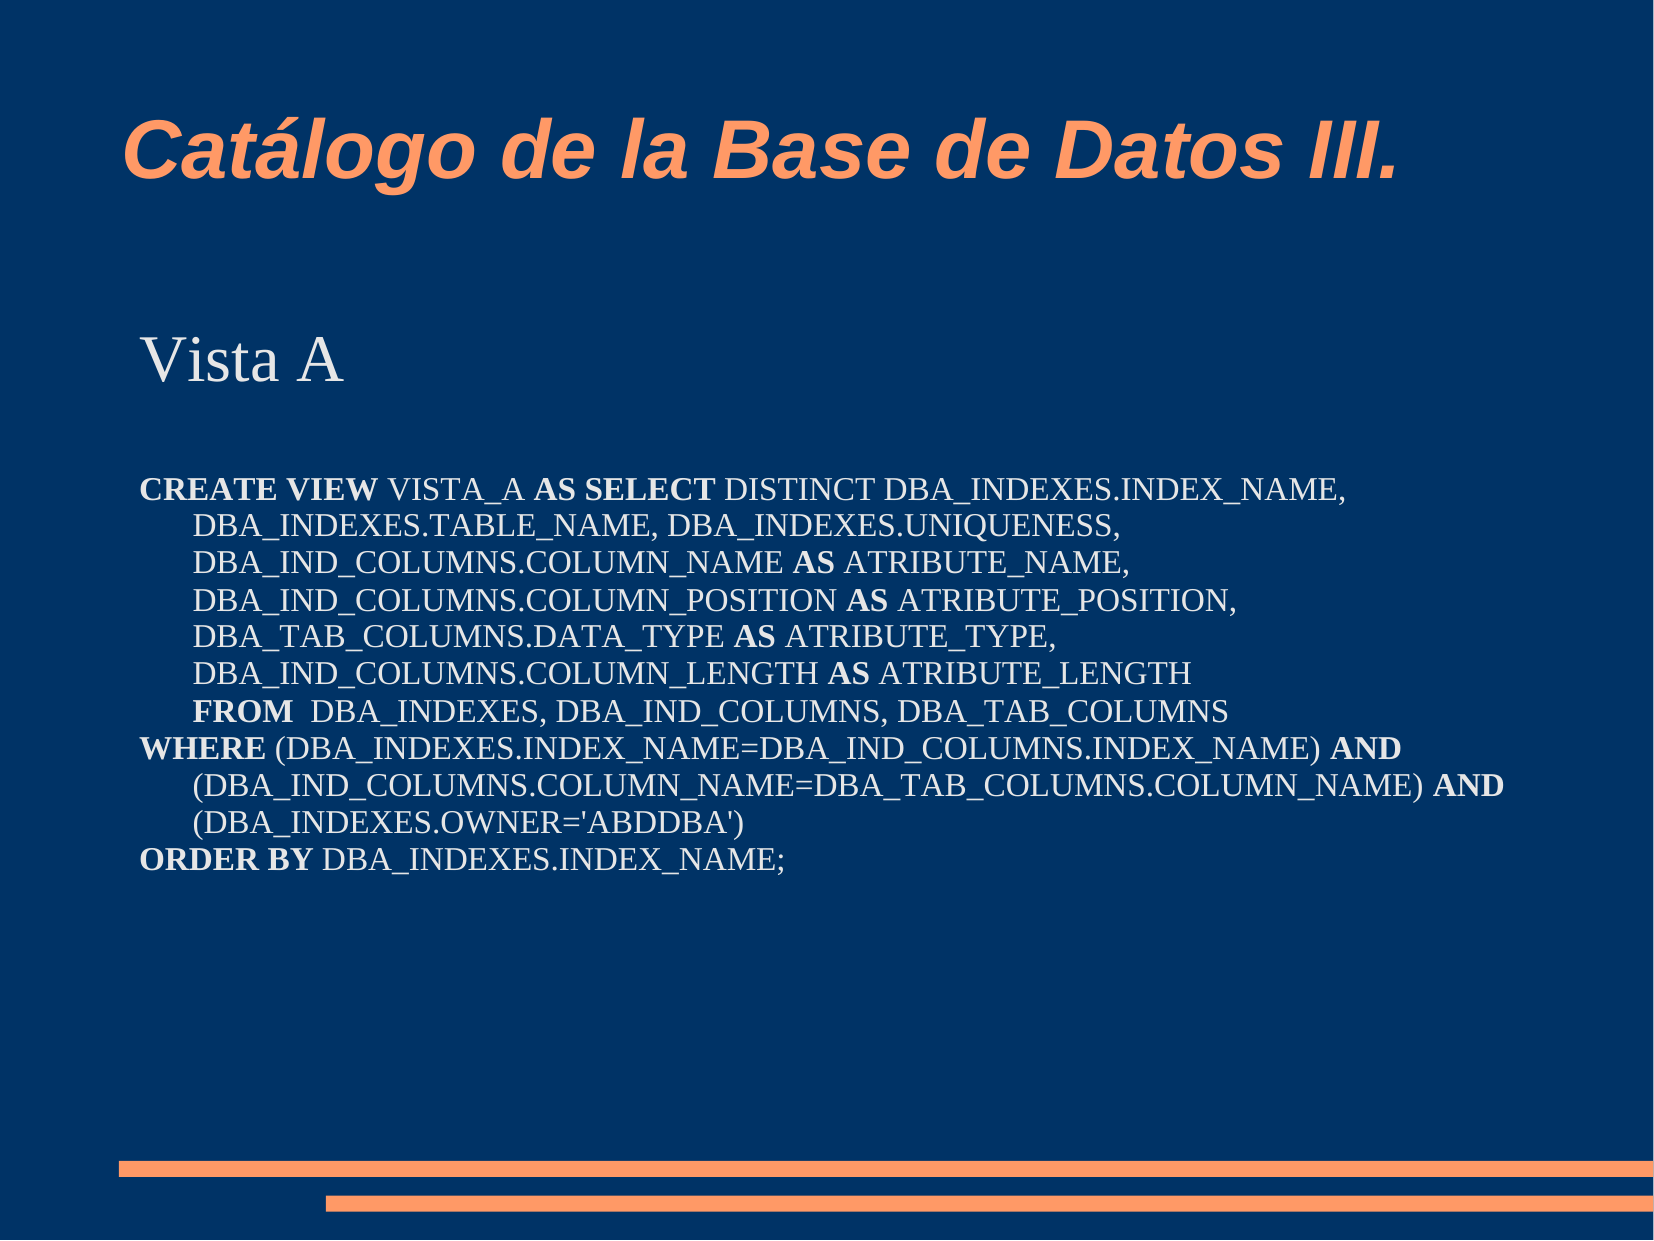

# Catálogo de la Base de Datos III.
Vista A
CREATE VIEW VISTA_A AS SELECT DISTINCT DBA_INDEXES.INDEX_NAME, DBA_INDEXES.TABLE_NAME, DBA_INDEXES.UNIQUENESS, DBA_IND_COLUMNS.COLUMN_NAME AS ATRIBUTE_NAME,
DBA_IND_COLUMNS.COLUMN_POSITION AS ATRIBUTE_POSITION, DBA_TAB_COLUMNS.DATA_TYPE AS ATRIBUTE_TYPE,
DBA_IND_COLUMNS.COLUMN_LENGTH AS ATRIBUTE_LENGTH
FROM DBA_INDEXES, DBA_IND_COLUMNS, DBA_TAB_COLUMNS
WHERE (DBA_INDEXES.INDEX_NAME=DBA_IND_COLUMNS.INDEX_NAME) AND
(DBA_IND_COLUMNS.COLUMN_NAME=DBA_TAB_COLUMNS.COLUMN_NAME) AND (DBA_INDEXES.OWNER='ABDDBA')
ORDER BY DBA_INDEXES.INDEX_NAME;